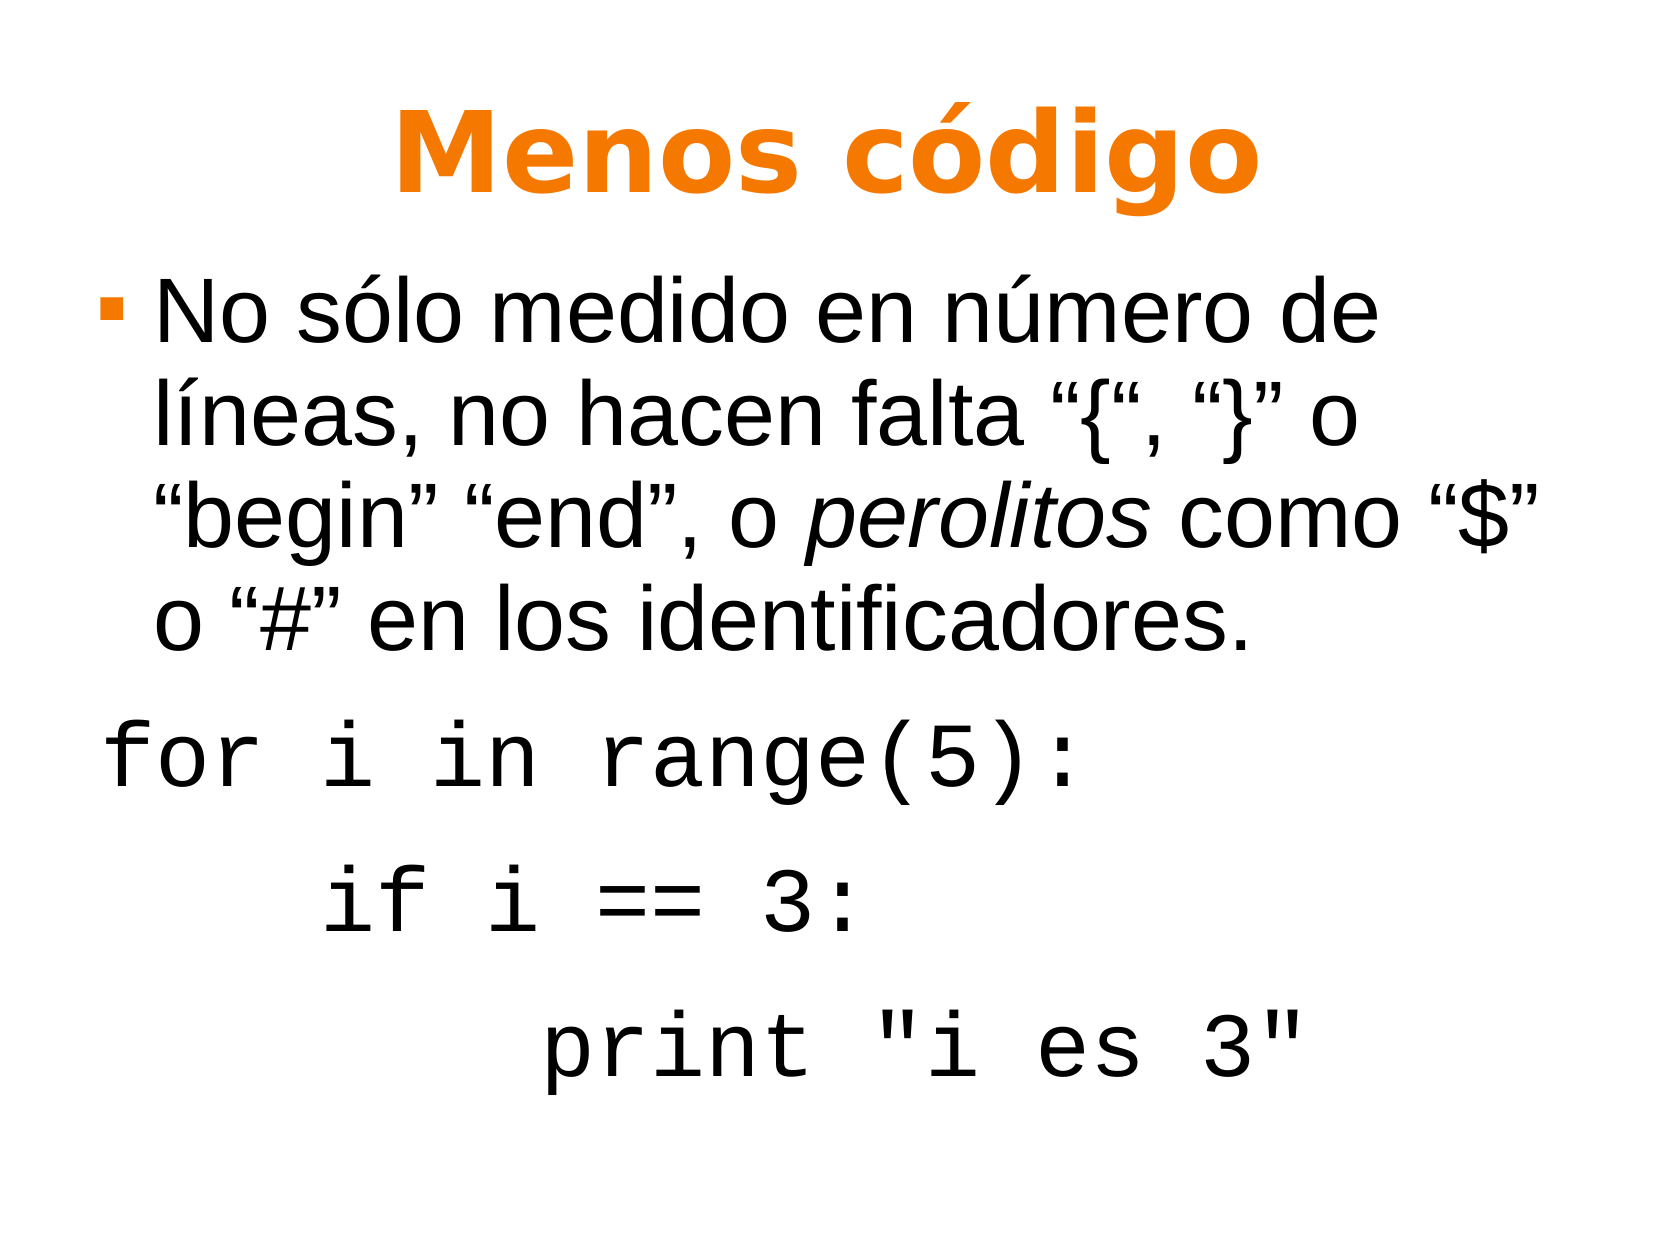

# Menos código
No sólo medido en número de líneas, no hacen falta “{“, “}” o “begin” “end”, o perolitos como “$” o “#” en los identificadores.
for i in range(5):
 if i == 3:
 print "i es 3"